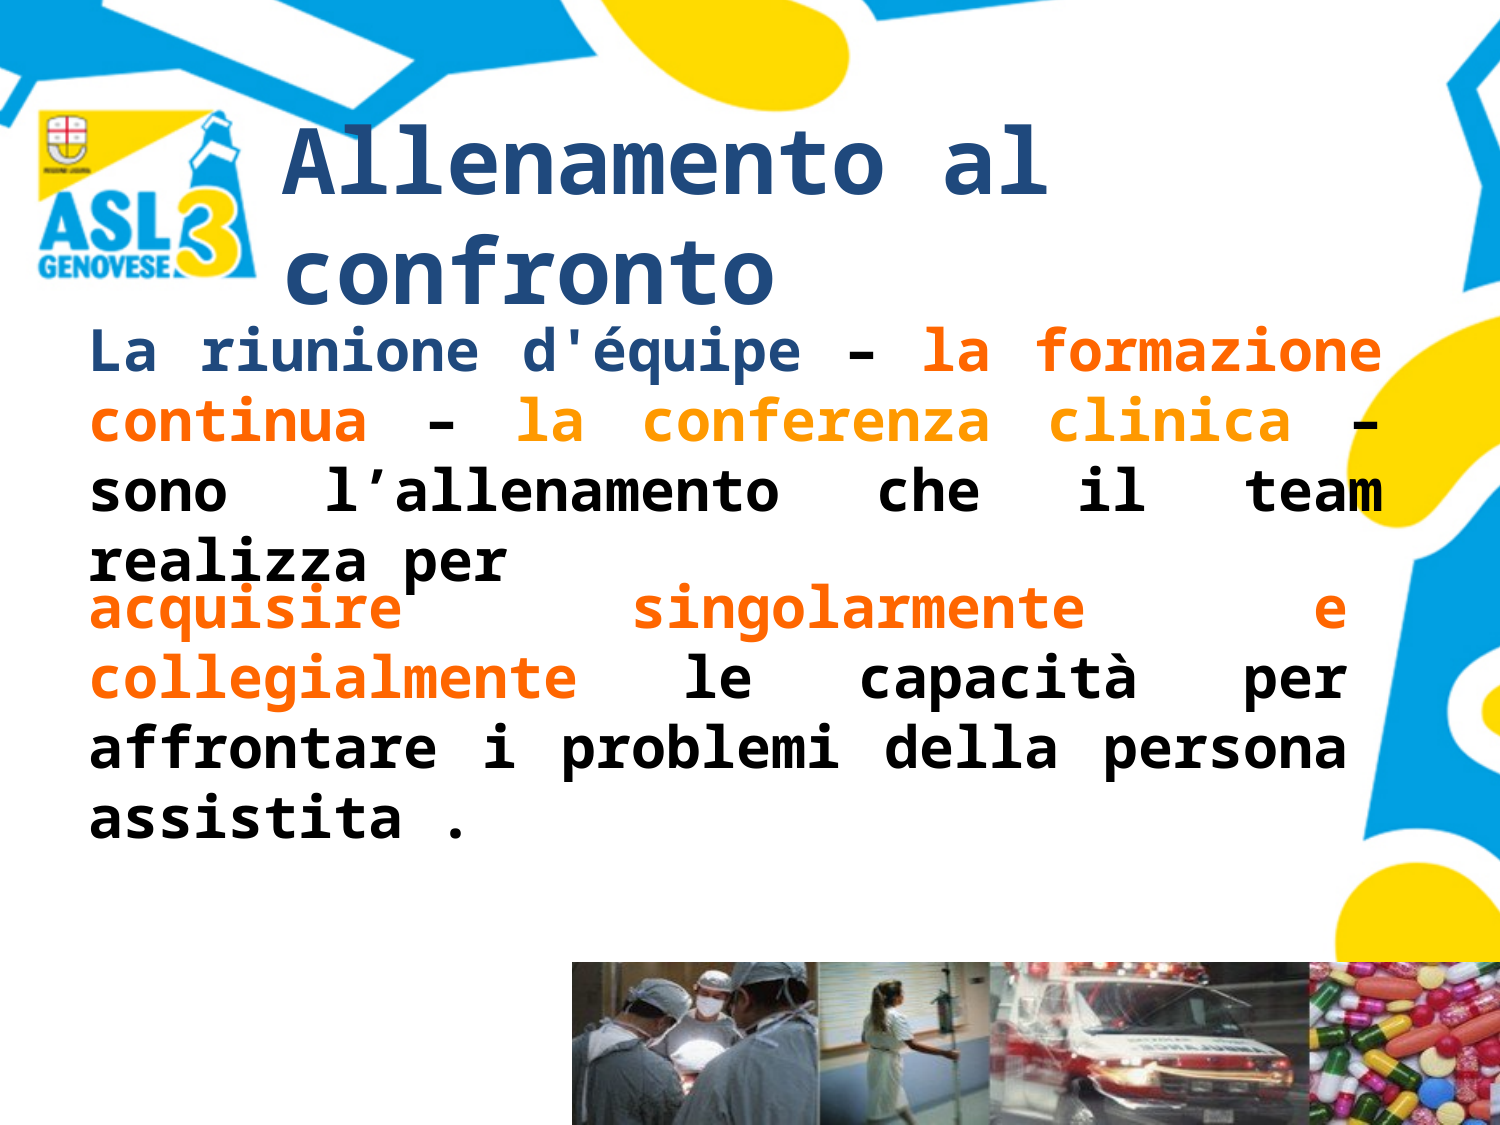

Allenamento al confronto
La riunione d'équipe – la formazione continua – la conferenza clinica – sono l’allenamento che il team realizza per
acquisire singolarmente e collegialmente le capacità per affrontare i problemi della persona assistita .